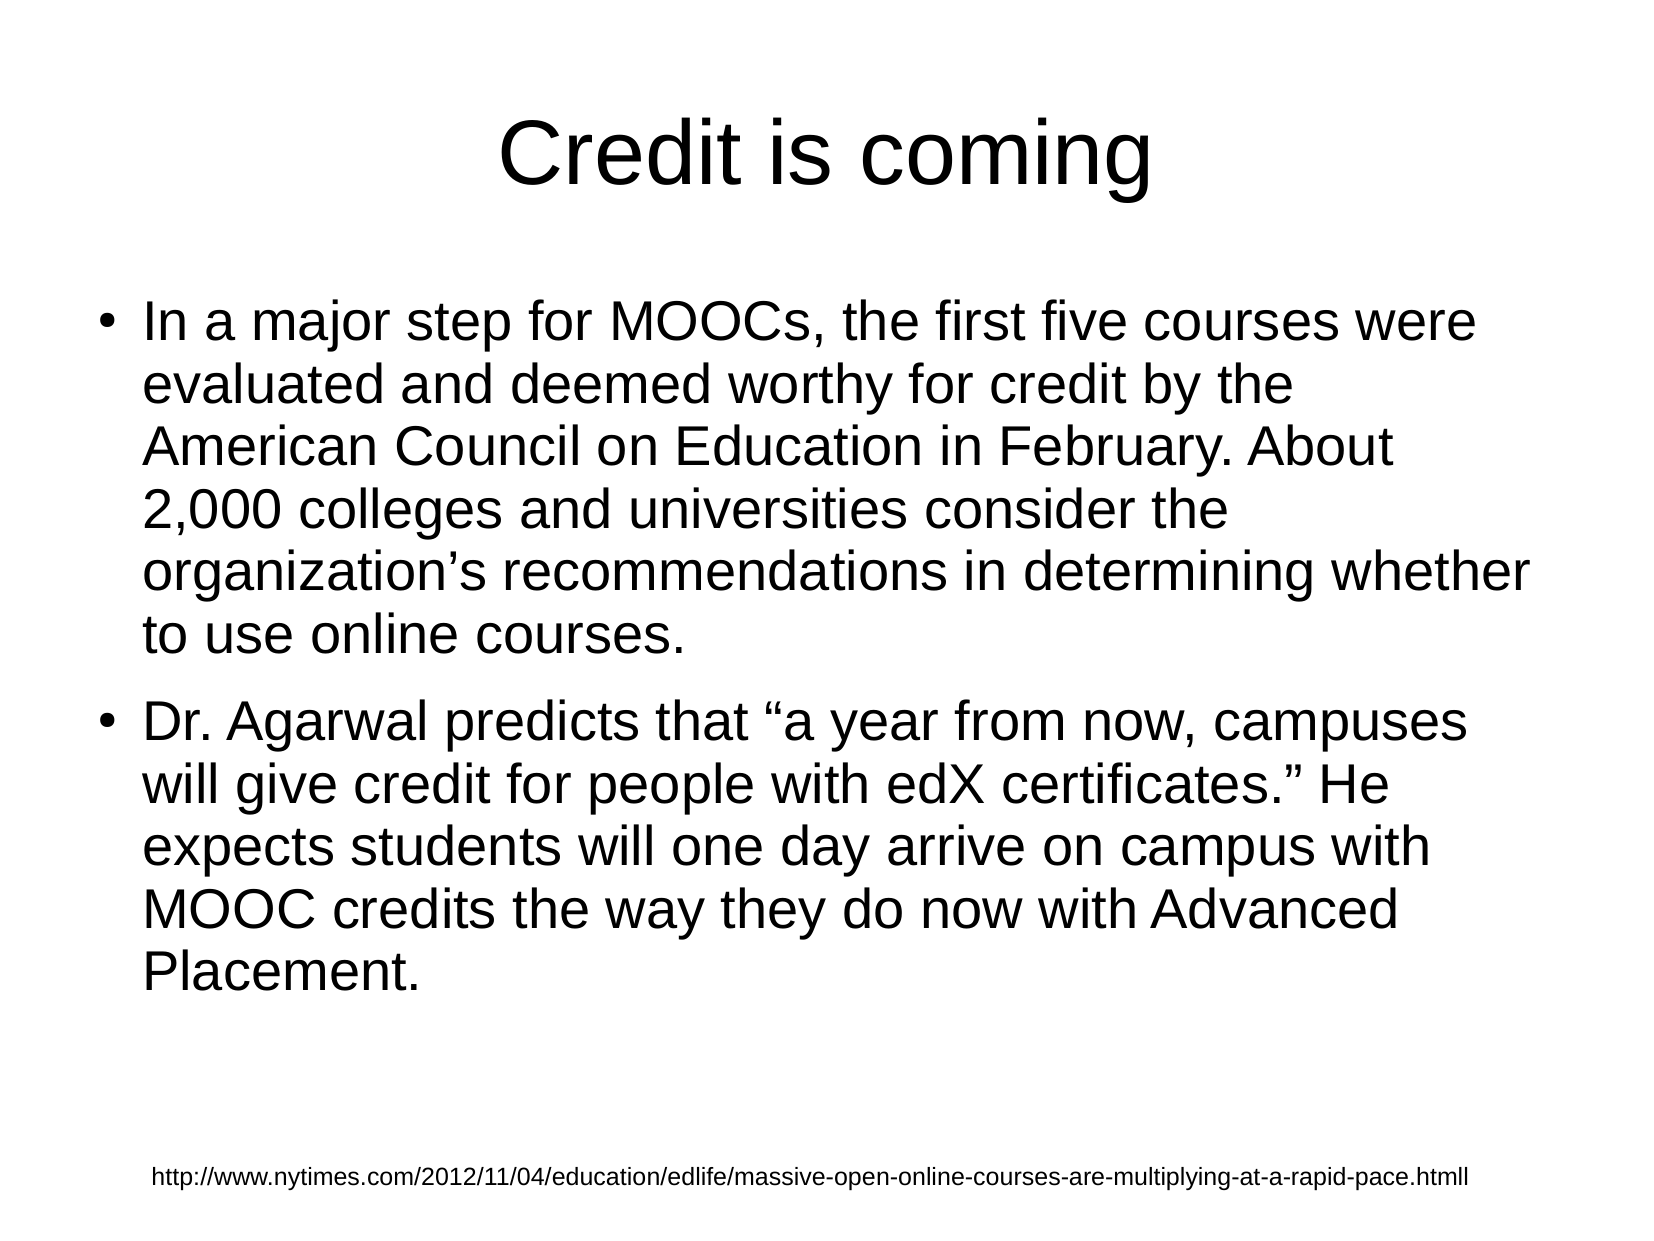

# Credit is coming
In a major step for MOOCs, the first five courses were evaluated and deemed worthy for credit by the American Council on Education in February. About 2,000 colleges and universities consider the organization’s recommendations in determining whether to use online courses.
Dr. Agarwal predicts that “a year from now, campuses will give credit for people with edX certificates.” He expects students will one day arrive on campus with MOOC credits the way they do now with Advanced Placement.
http://www.nytimes.com/2012/11/04/education/edlife/massive-open-online-courses-are-multiplying-at-a-rapid-pace.htmll